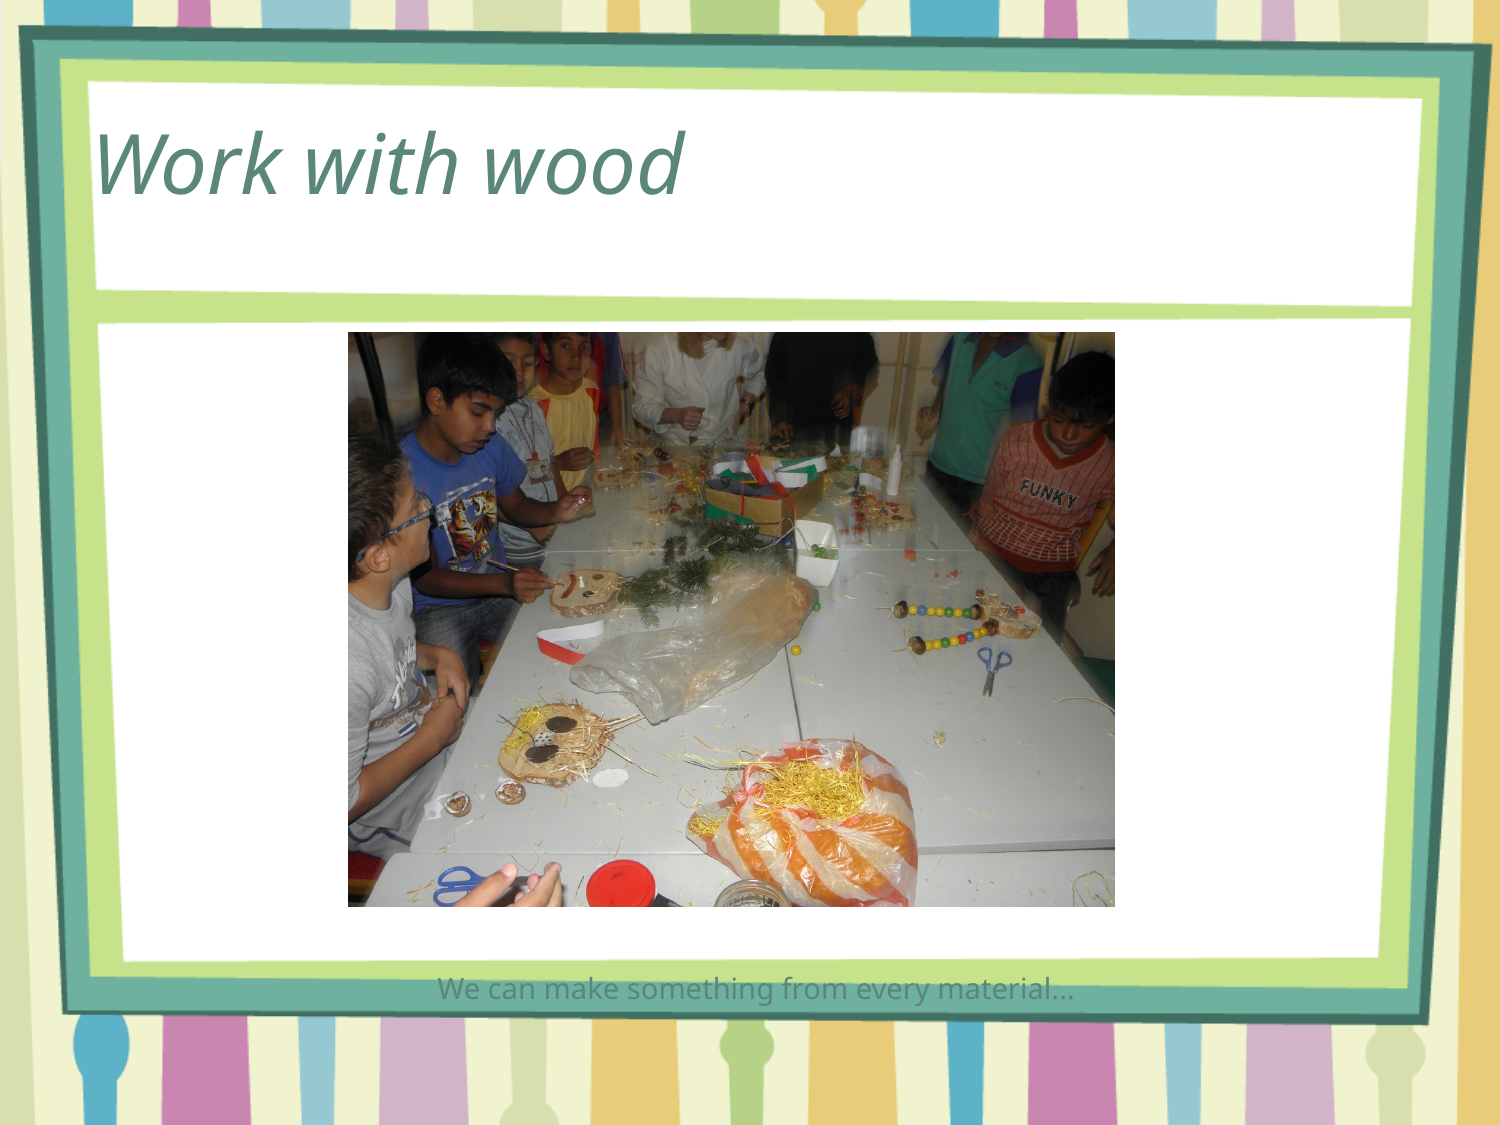

# Work with wood
We can make something from every material...